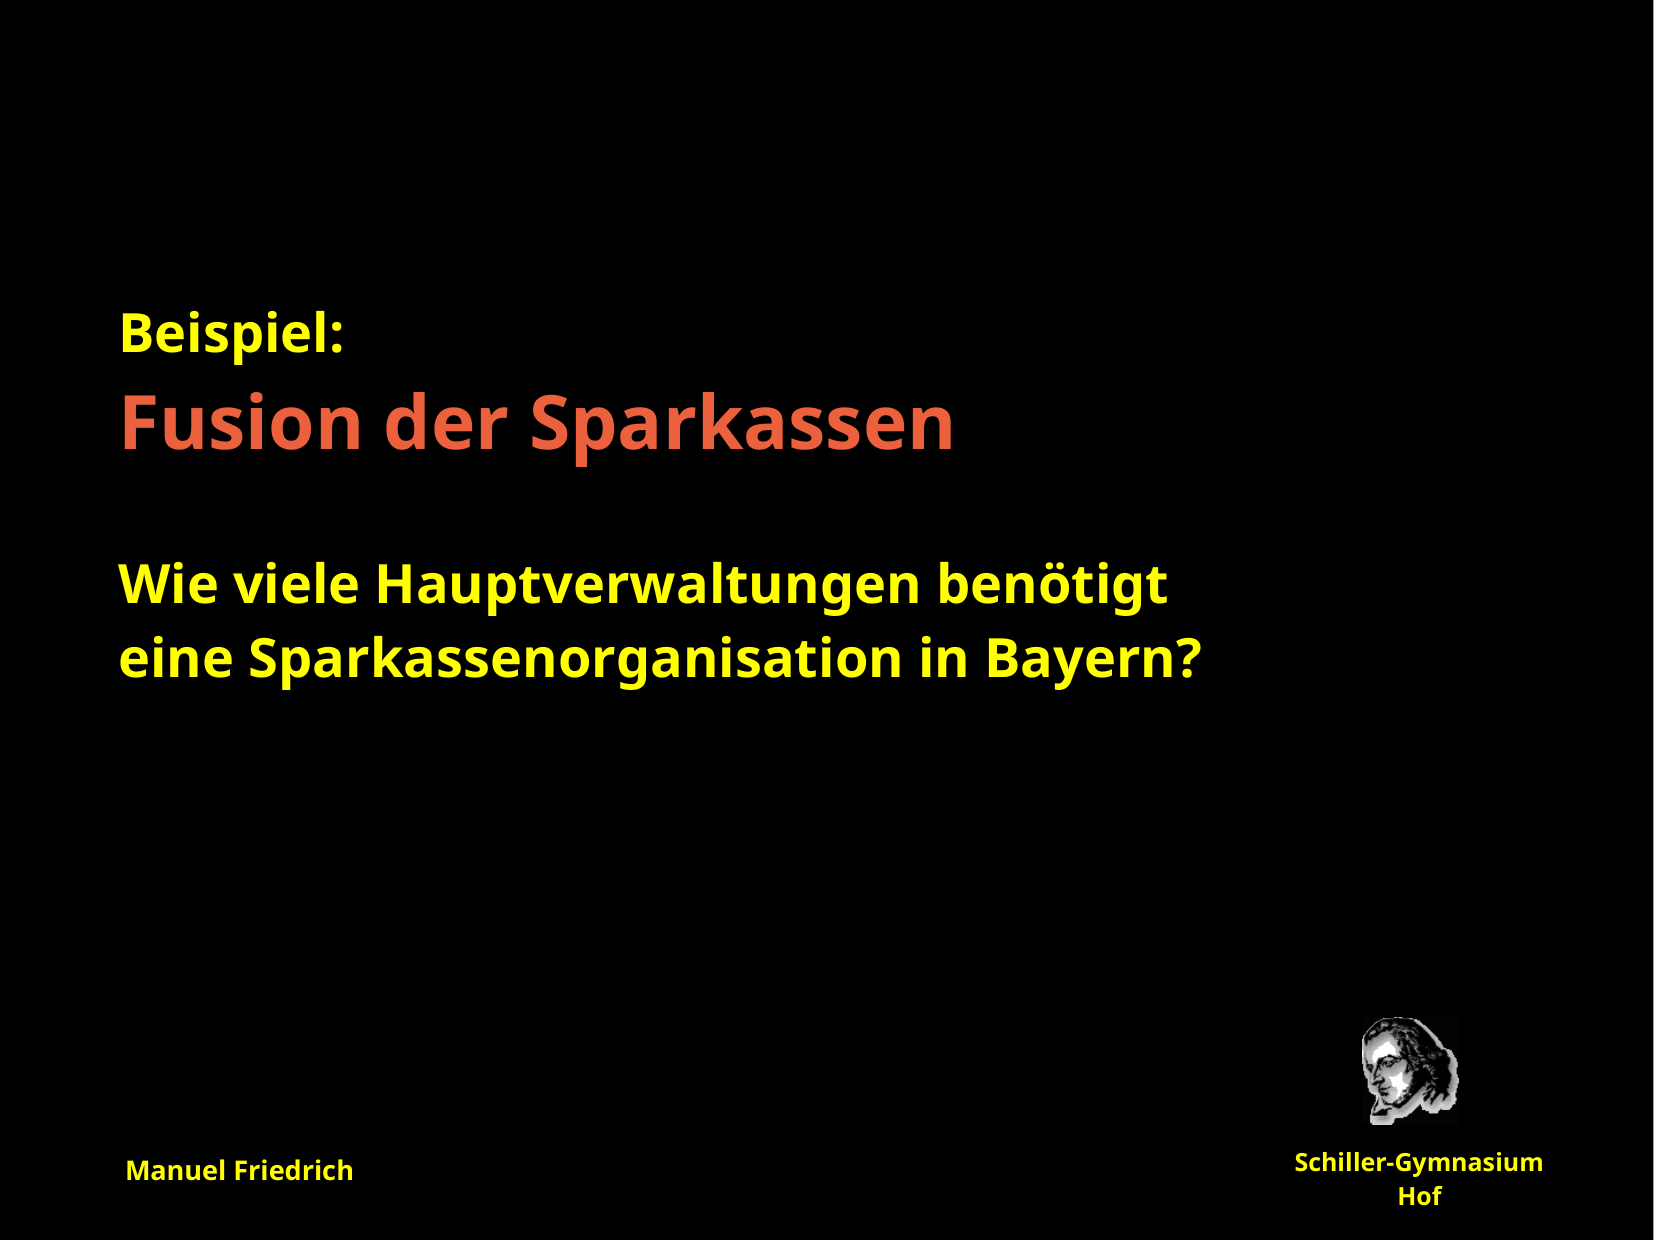

Beispiel:
Fusion der Sparkassen
Wie viele Hauptverwaltungen benötigt
eine Sparkassenorganisation in Bayern?
Schiller-Gymnasium
Hof
Manuel Friedrich